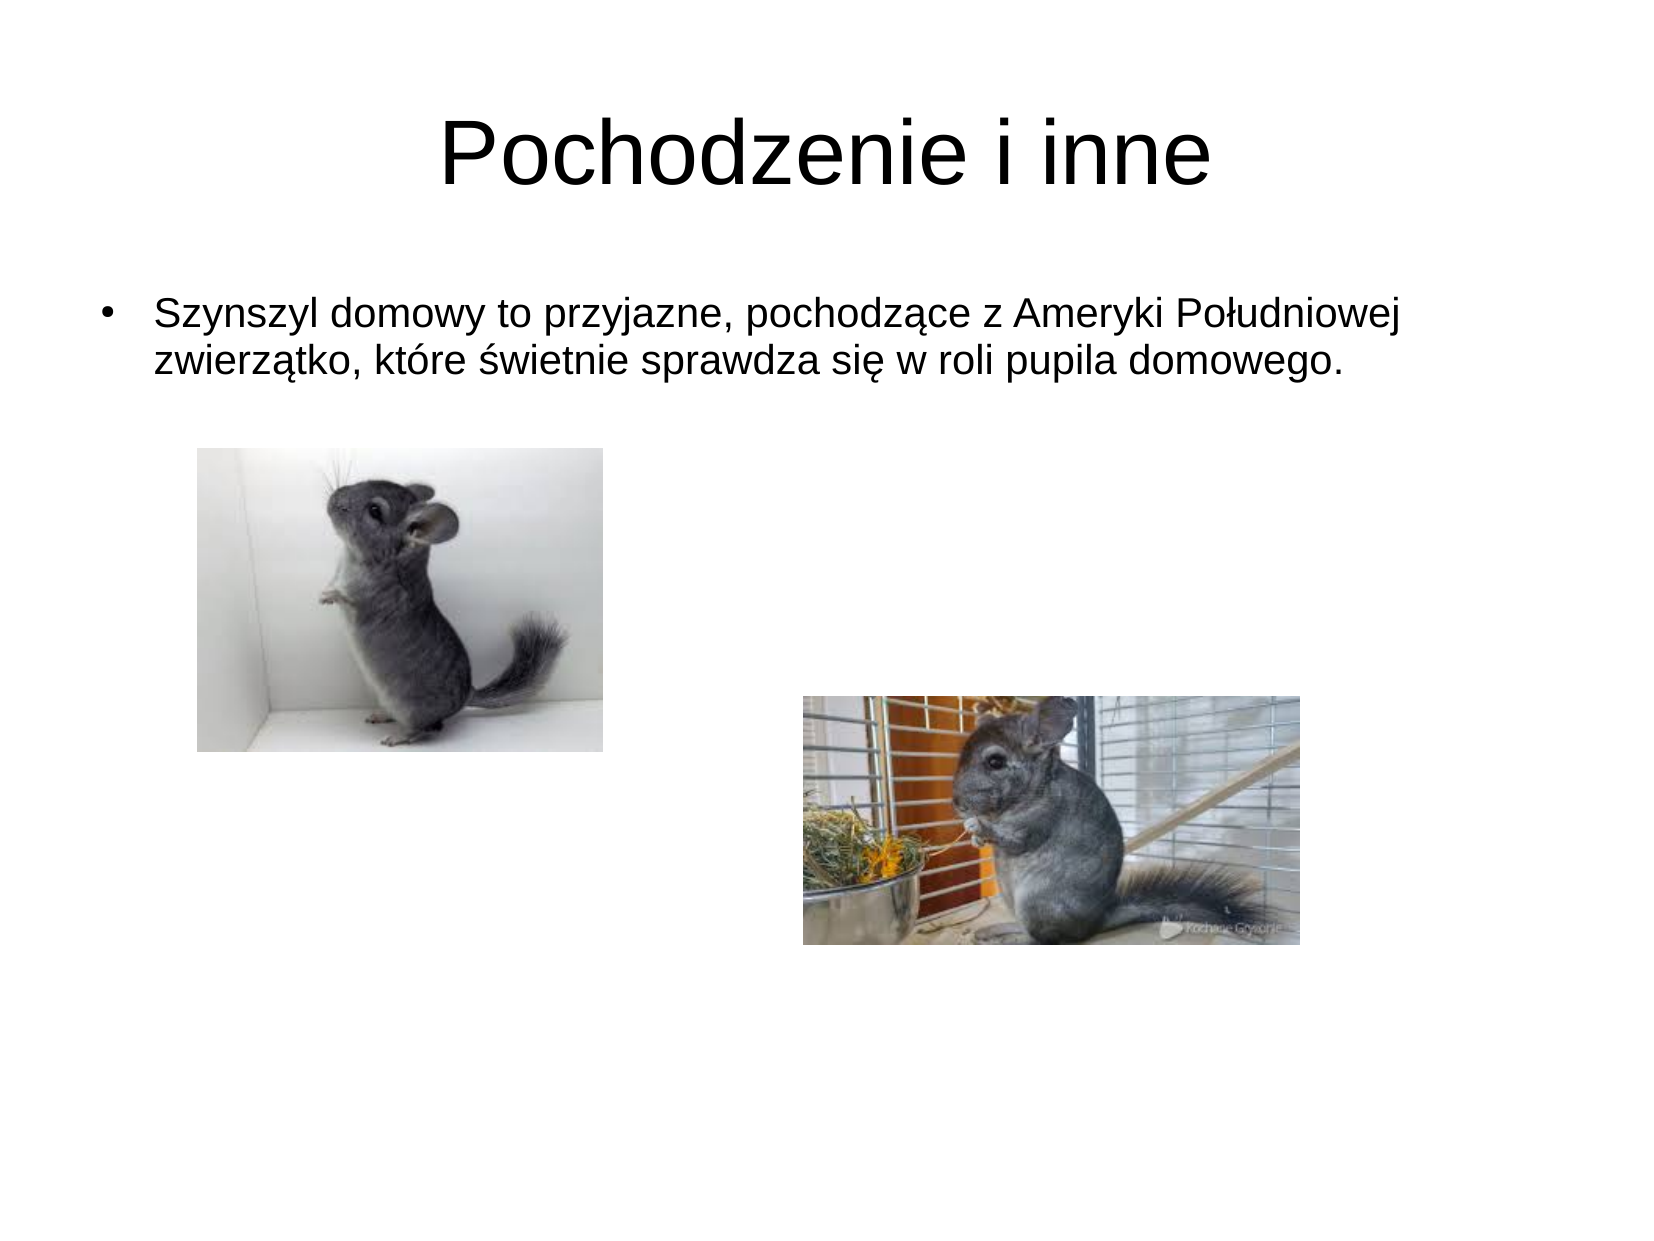

# Pochodzenie i inne
Szynszyl domowy to przyjazne, pochodzące z Ameryki Południowej zwierzątko, które świetnie sprawdza się w roli pupila domowego.